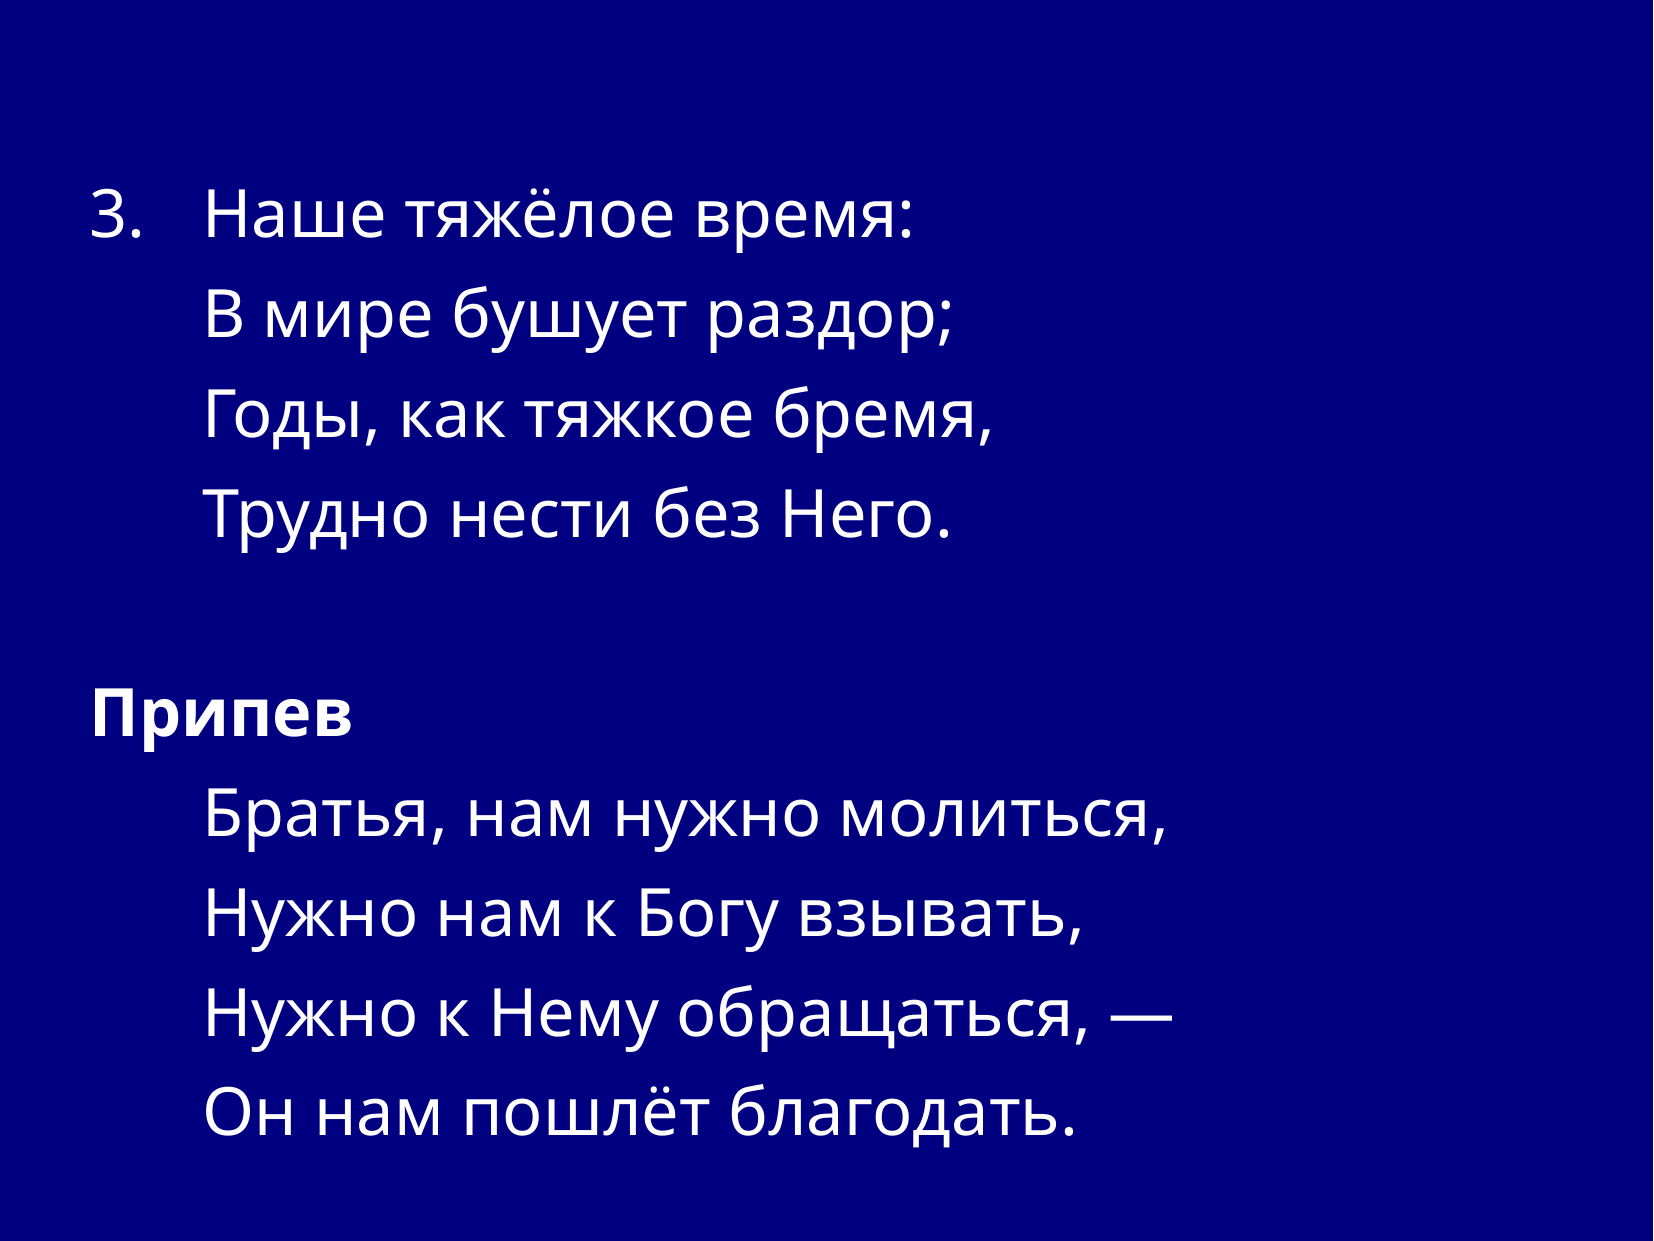

3.	Наше тяжёлое время:
	В мире бушует раздор;
	Годы, как тяжкое бремя,
	Трудно нести без Него.
Припев
	Братья, нам нужно молиться,
	Нужно нам к Богу взывать,
	Нужно к Нему обращаться, —
	Он нам пошлёт благодать.